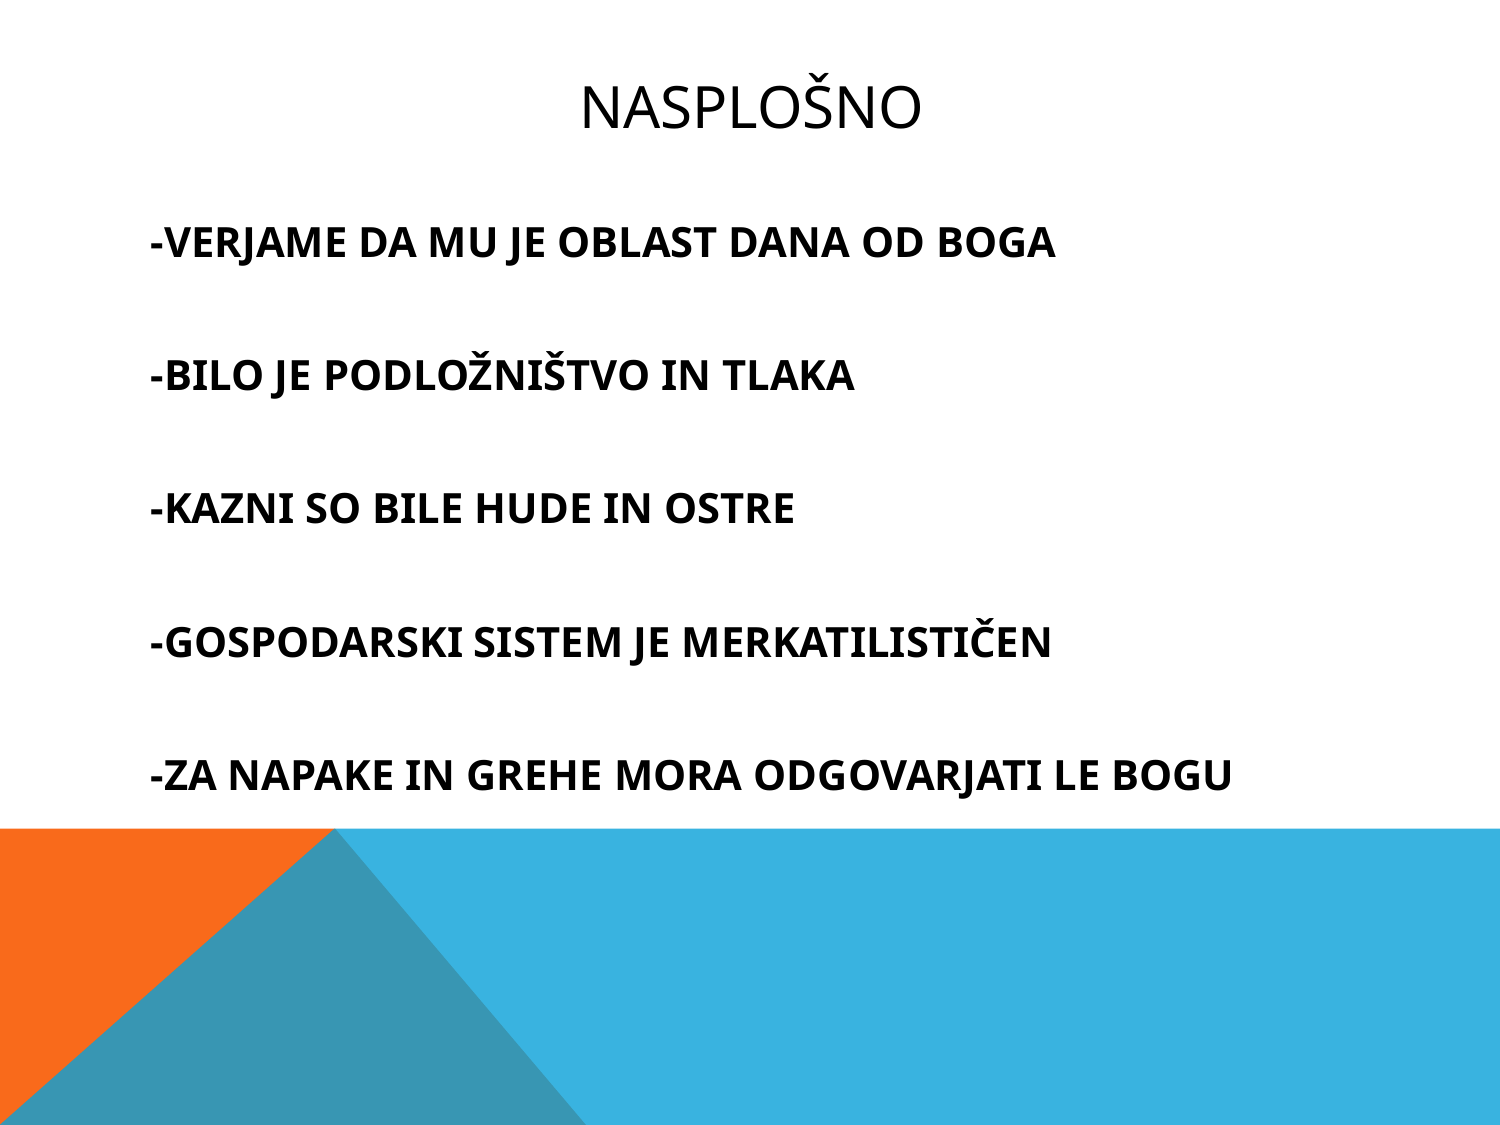

# NASPLOŠNO
-VERJAME DA MU JE OBLAST DANA OD BOGA
-BILO JE PODLOŽNIŠTVO IN TLAKA
-KAZNI SO BILE HUDE IN OSTRE
-GOSPODARSKI SISTEM JE MERKATILISTIČEN
-ZA NAPAKE IN GREHE MORA ODGOVARJATI LE BOGU